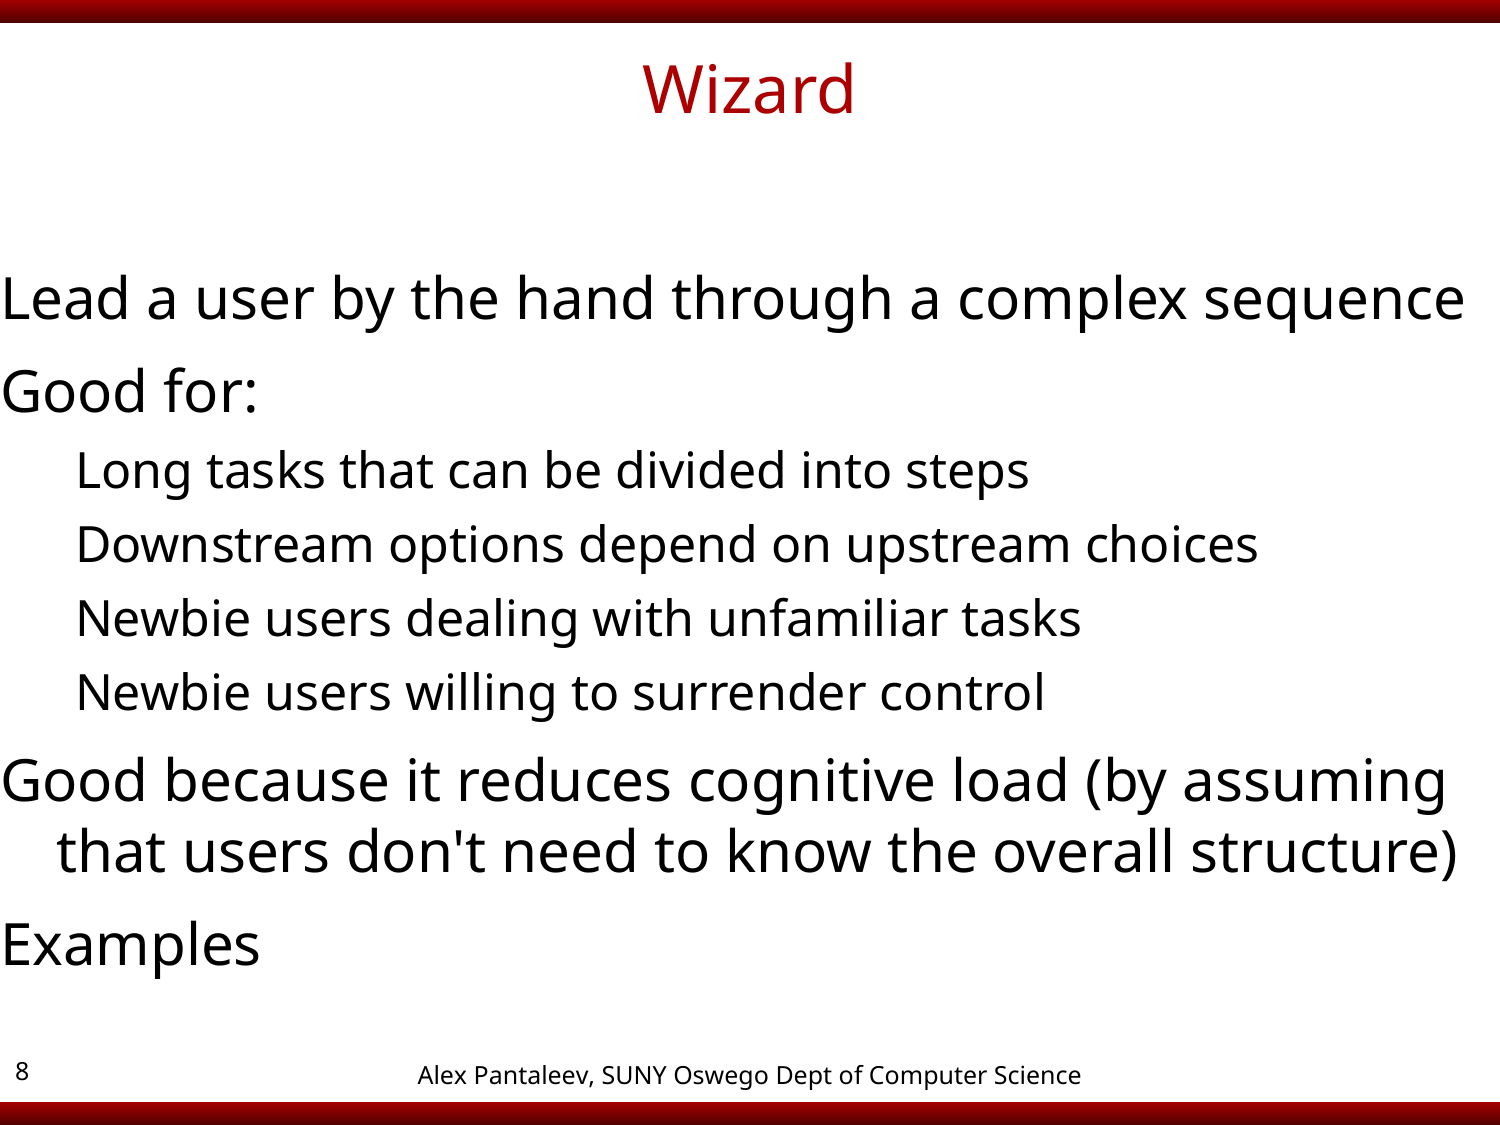

# Wizard
Lead a user by the hand through a complex sequence
Good for:
Long tasks that can be divided into steps
Downstream options depend on upstream choices
Newbie users dealing with unfamiliar tasks
Newbie users willing to surrender control
Good because it reduces cognitive load (by assuming that users don't need to know the overall structure)
Examples
8